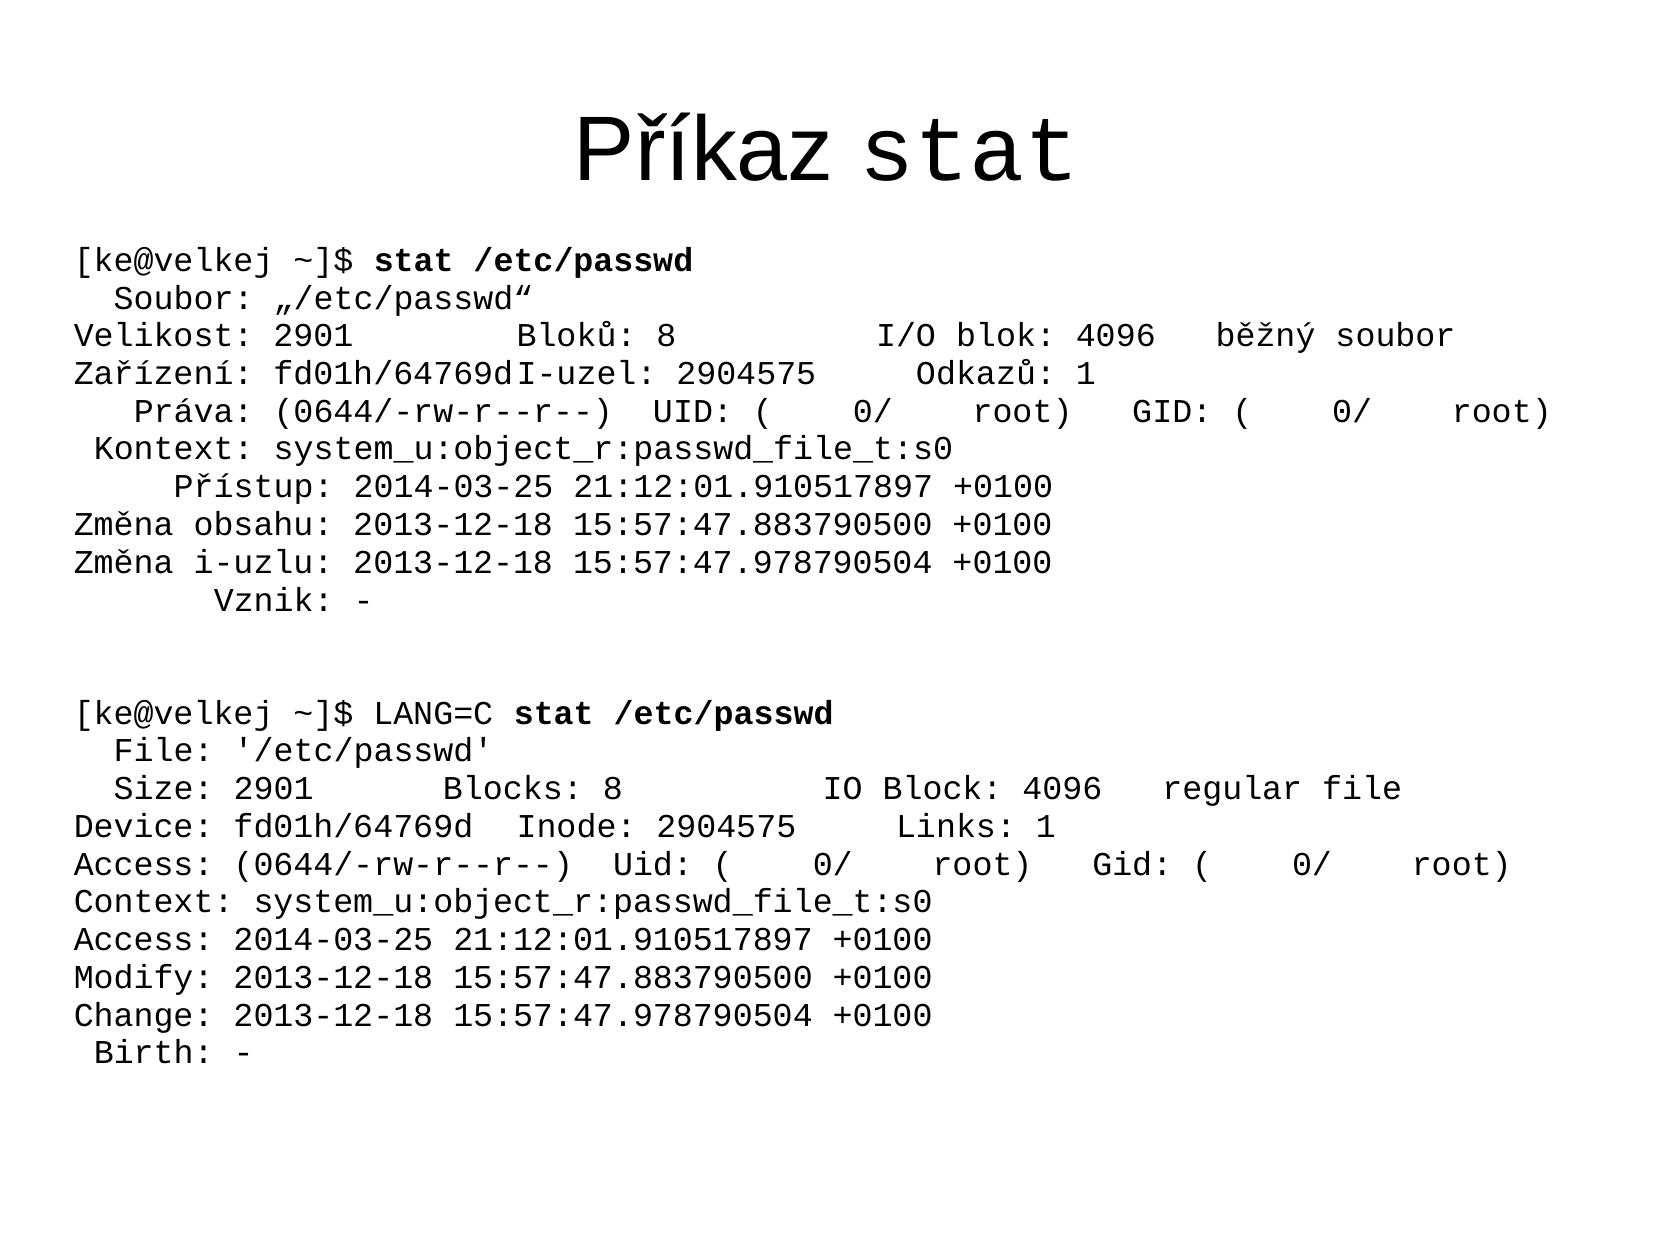

# Příkaz stat
[ke@velkej ~]$ stat /etc/passwd
 Soubor: „/etc/passwd“
Velikost: 2901 	Bloků: 8 I/O blok: 4096 běžný soubor
Zařízení: fd01h/64769d	I-uzel: 2904575 Odkazů: 1
 Práva: (0644/-rw-r--r--) UID: ( 0/ root) GID: ( 0/ root)
 Kontext: system_u:object_r:passwd_file_t:s0
 Přístup: 2014-03-25 21:12:01.910517897 +0100
Změna obsahu: 2013-12-18 15:57:47.883790500 +0100
Změna i-uzlu: 2013-12-18 15:57:47.978790504 +0100
 Vznik: -
[ke@velkej ~]$ LANG=C stat /etc/passwd
 File: '/etc/passwd'
 Size: 2901 	Blocks: 8 IO Block: 4096 regular file
Device: fd01h/64769d	Inode: 2904575 Links: 1
Access: (0644/-rw-r--r--) Uid: ( 0/ root) Gid: ( 0/ root)
Context: system_u:object_r:passwd_file_t:s0
Access: 2014-03-25 21:12:01.910517897 +0100
Modify: 2013-12-18 15:57:47.883790500 +0100
Change: 2013-12-18 15:57:47.978790504 +0100
 Birth: -